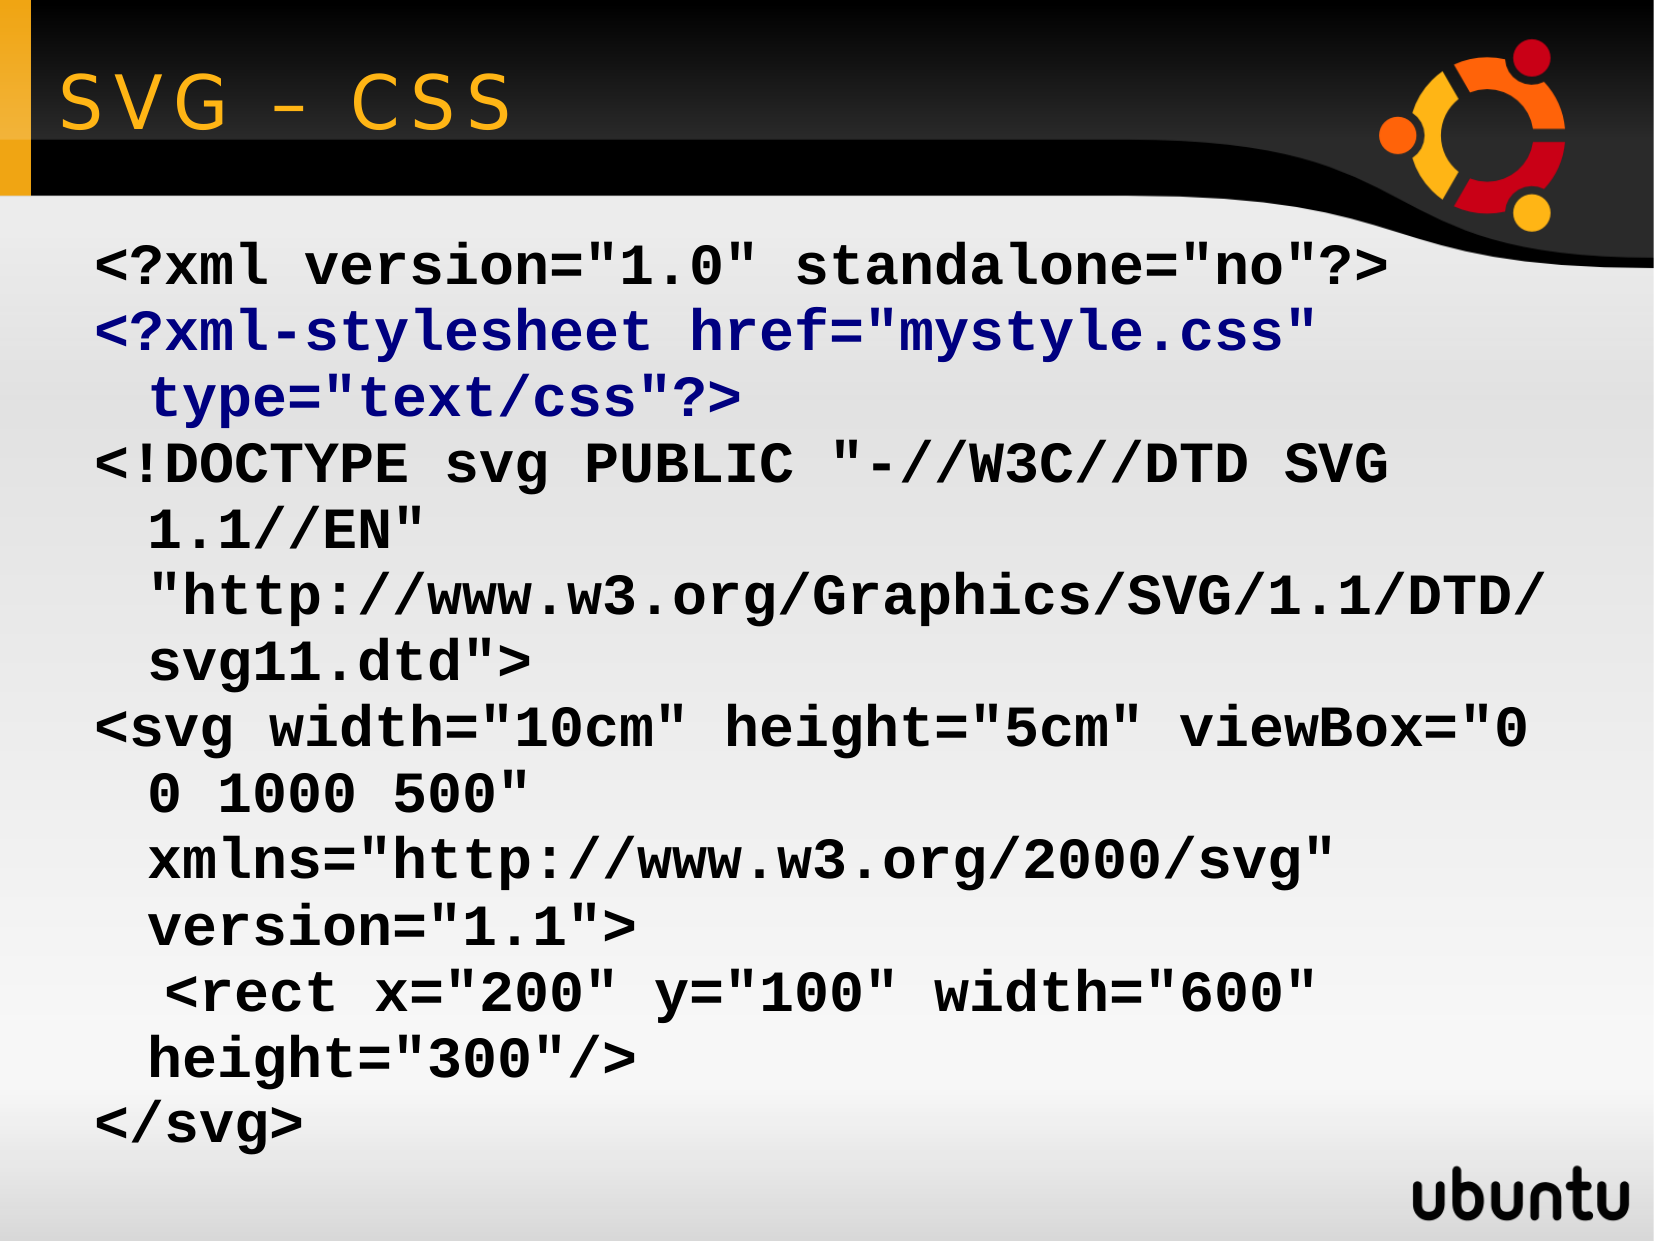

# SVG – CSS
<?xml version="1.0" standalone="no"?>
<?xml-stylesheet href="mystyle.css" type="text/css"?>
<!DOCTYPE svg PUBLIC "-//W3C//DTD SVG 1.1//EN" "http://www.w3.org/Graphics/SVG/1.1/DTD/svg11.dtd">
<svg width="10cm" height="5cm" viewBox="0 0 1000 500" xmlns="http://www.w3.org/2000/svg" version="1.1">
 <rect x="200" y="100" width="600" height="300"/>
</svg>